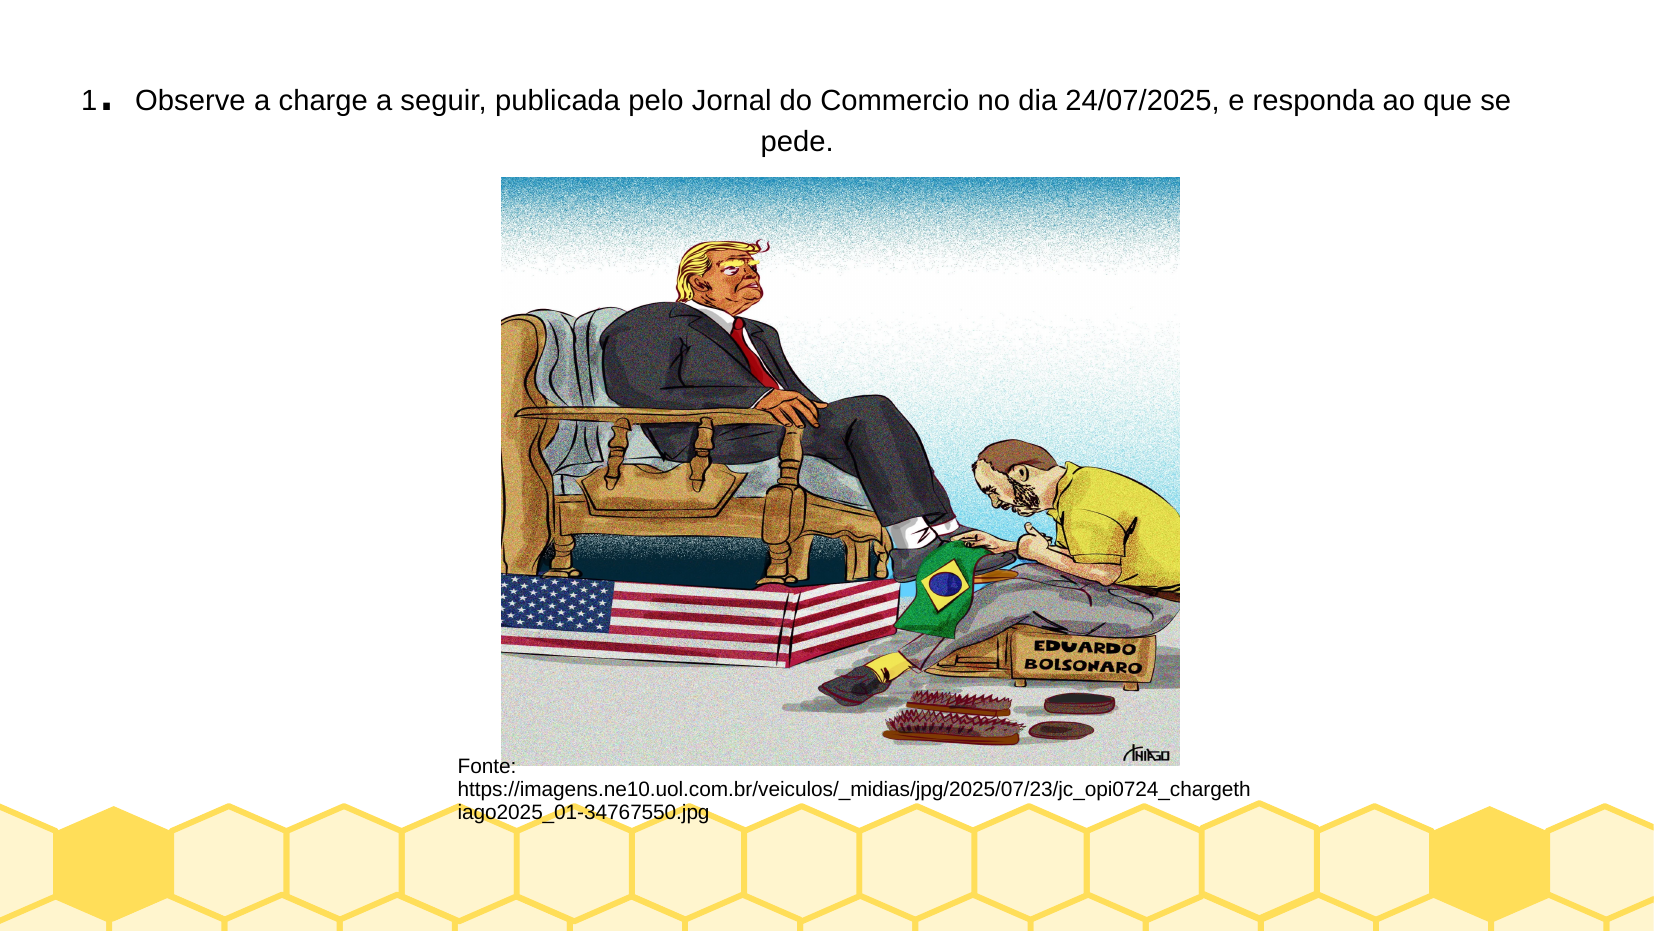

# 1. Observe a charge a seguir, publicada pelo Jornal do Commercio no dia 24/07/2025, e responda ao que se pede.
Fonte: https://imagens.ne10.uol.com.br/veiculos/_midias/jpg/2025/07/23/jc_opi0724_chargethiago2025_01-34767550.jpg